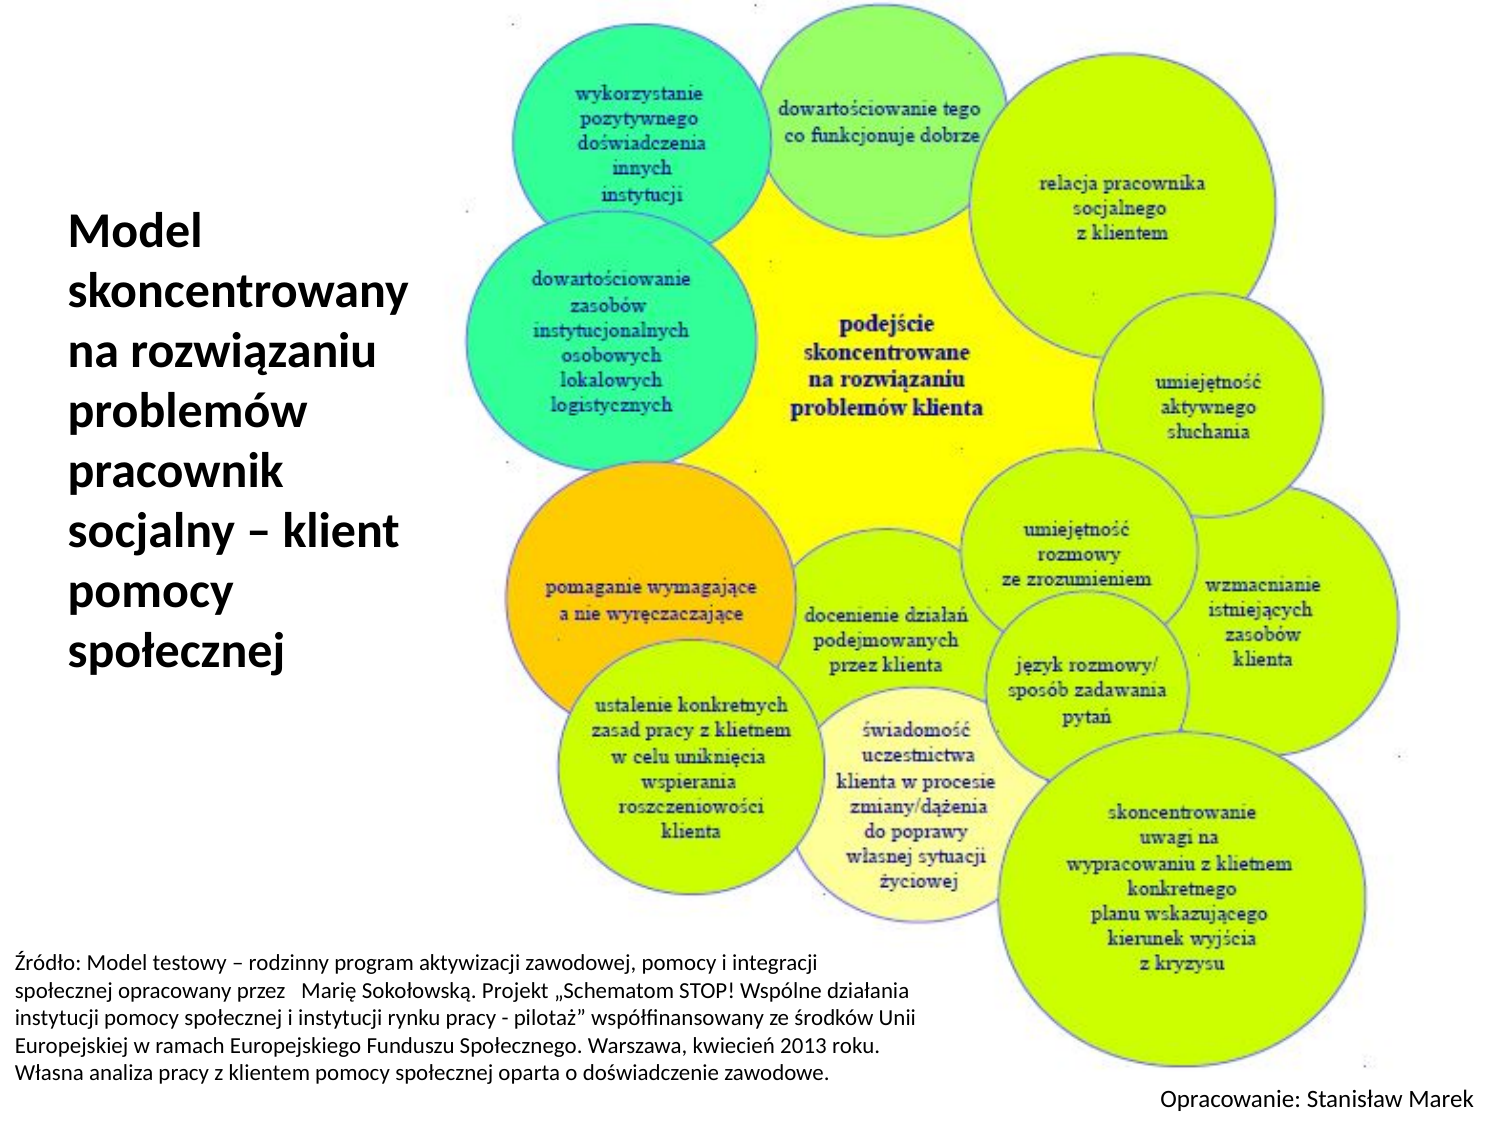

Model skoncentrowany na rozwiązaniu problemów
pracownik socjalny – klient pomocy społecznej
Źródło: Model testowy – rodzinny program aktywizacji zawodowej, pomocy i integracji społecznej opracowany przez Marię Sokołowską. Projekt „Schematom STOP! Wspólne działania instytucji pomocy społecznej i instytucji rynku pracy - pilotaż” współfinansowany ze środków Unii Europejskiej w ramach Europejskiego Funduszu Społecznego. Warszawa, kwiecień 2013 roku.
Własna analiza pracy z klientem pomocy społecznej oparta o doświadczenie zawodowe.
Opracowanie: Stanisław Marek